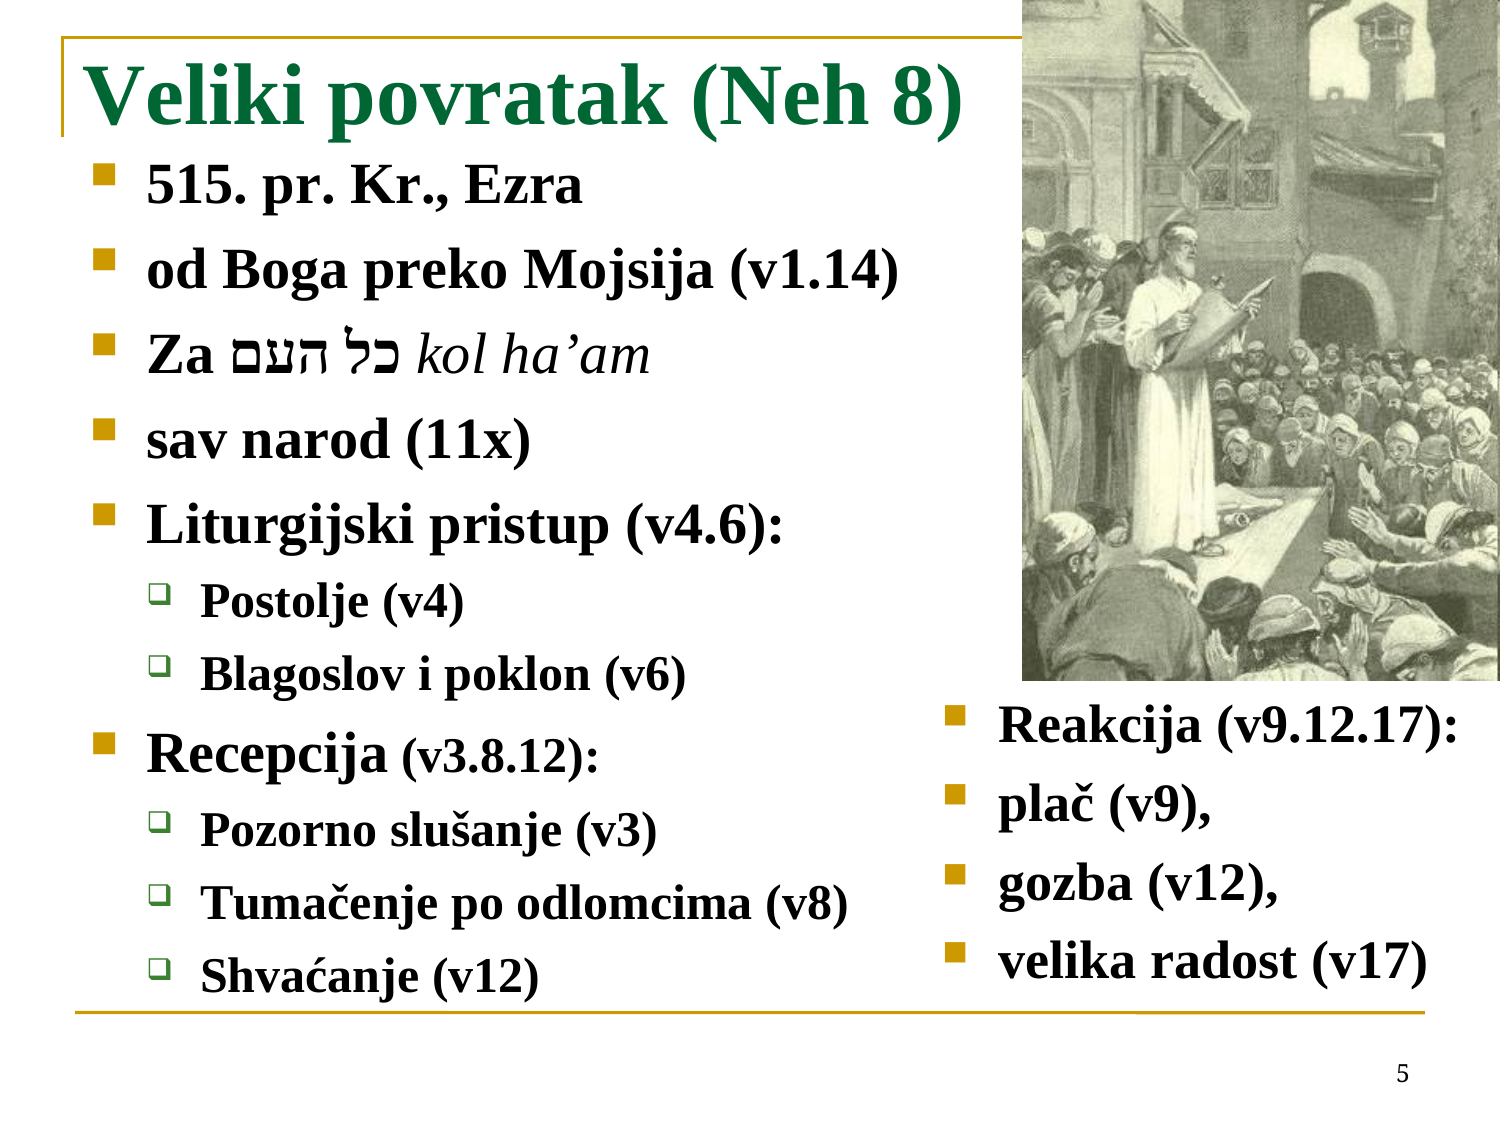

Veliki povratak (Neh 8)
515. pr. Kr., Ezra
od Boga preko Mojsija (v1.14)
Za כל העם kol ha’am
sav narod (11x)
Liturgijski pristup (v4.6):
Postolje (v4)
Blagoslov i poklon (v6)
Recepcija (v3.8.12):
Pozorno slušanje (v3)
Tumačenje po odlomcima (v8)
Shvaćanje (v12)
Reakcija (v9.12.17):
plač (v9),
gozba (v12),
velika radost (v17)